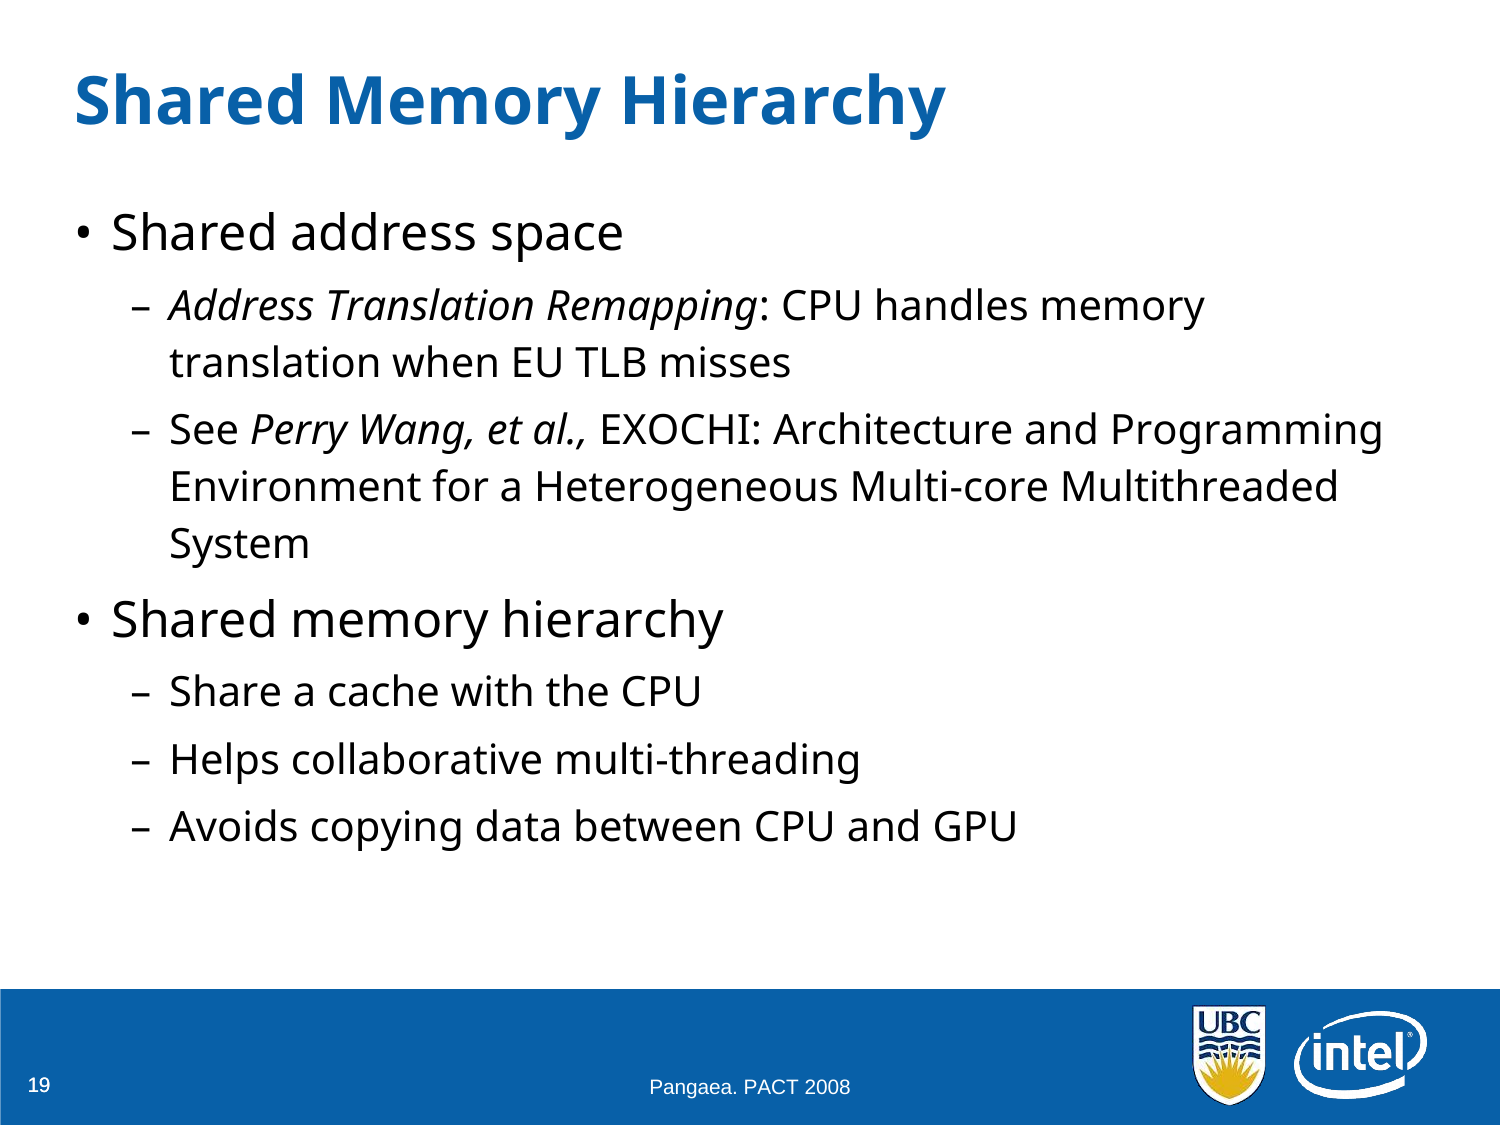

# Shared Memory Hierarchy
Shared address space
Address Translation Remapping: CPU handles memory translation when EU TLB misses
See Perry Wang, et al., EXOCHI: Architecture and Programming Environment for a Heterogeneous Multi-core Multithreaded System
Shared memory hierarchy
Share a cache with the CPU
Helps collaborative multi-threading
Avoids copying data between CPU and GPU